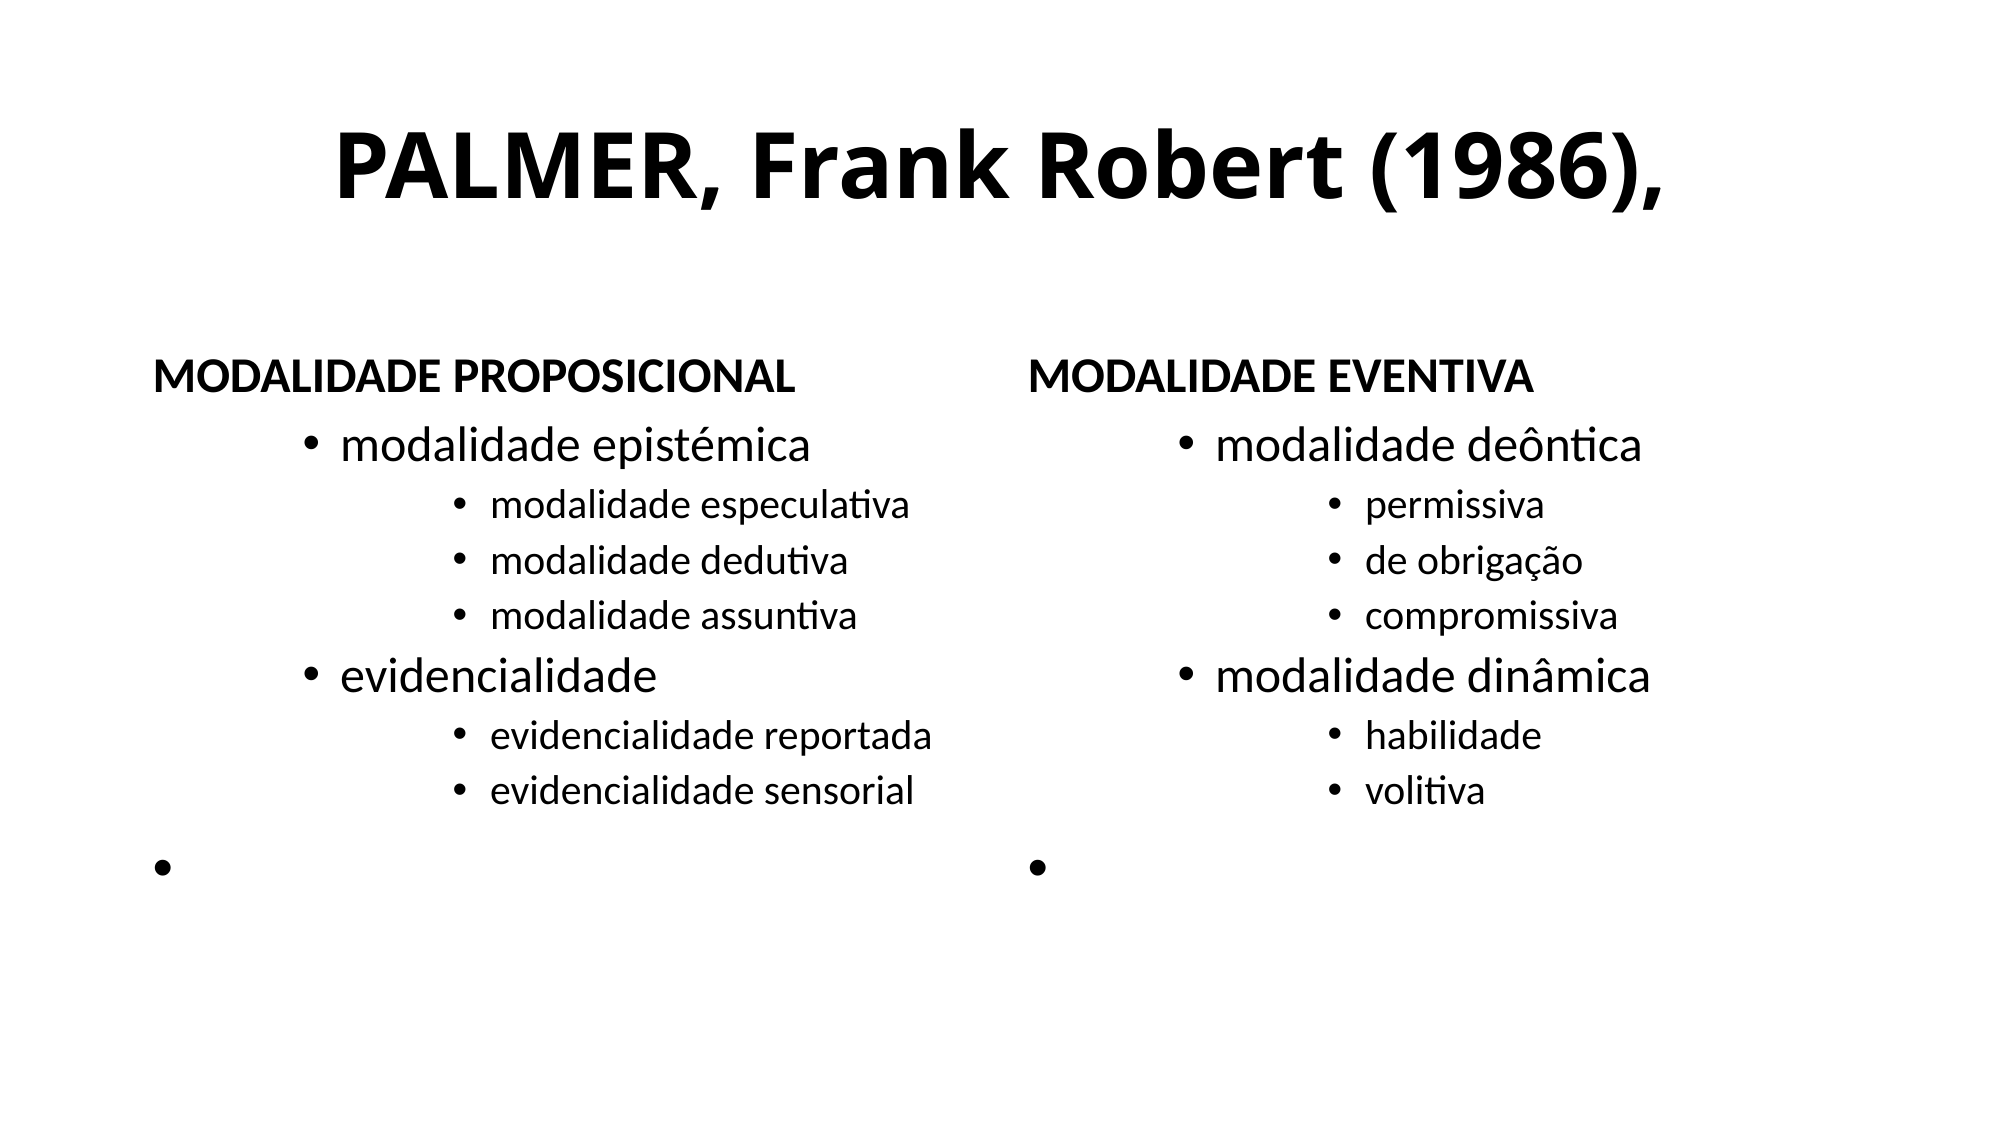

# PALMER, Frank Robert (1986),
MODALIDADE PROPOSICIONAL
MODALIDADE EVENTIVA
modalidade epistémica
modalidade especulativa
modalidade dedutiva
modalidade assuntiva
evidencialidade
evidencialidade reportada
evidencialidade sensorial
modalidade deôntica
permissiva
de obrigação
compromissiva
modalidade dinâmica
habilidade
volitiva